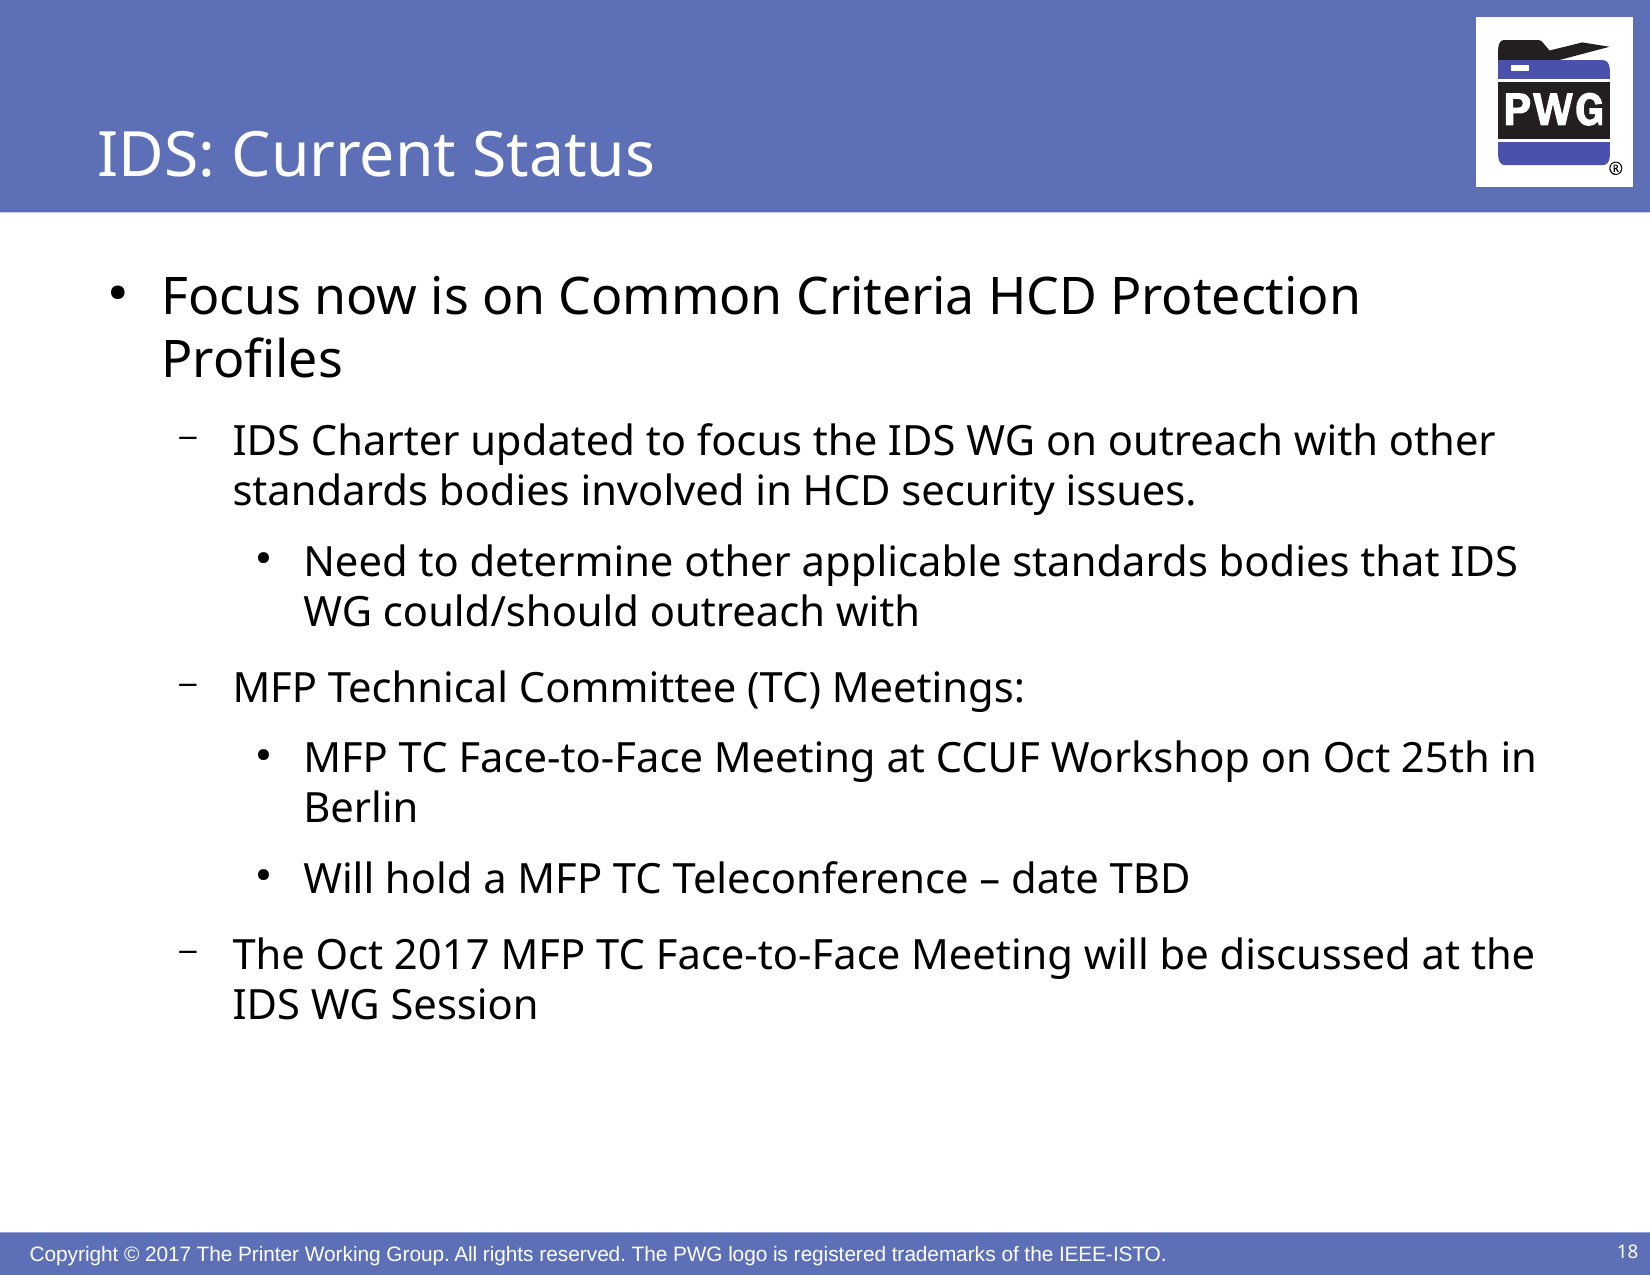

# IDS: Current Status
Focus now is on Common Criteria HCD Protection Profiles
IDS Charter updated to focus the IDS WG on outreach with other standards bodies involved in HCD security issues.
Need to determine other applicable standards bodies that IDS WG could/should outreach with
MFP Technical Committee (TC) Meetings:
MFP TC Face-to-Face Meeting at CCUF Workshop on Oct 25th in Berlin
Will hold a MFP TC Teleconference – date TBD
The Oct 2017 MFP TC Face-to-Face Meeting will be discussed at the IDS WG Session